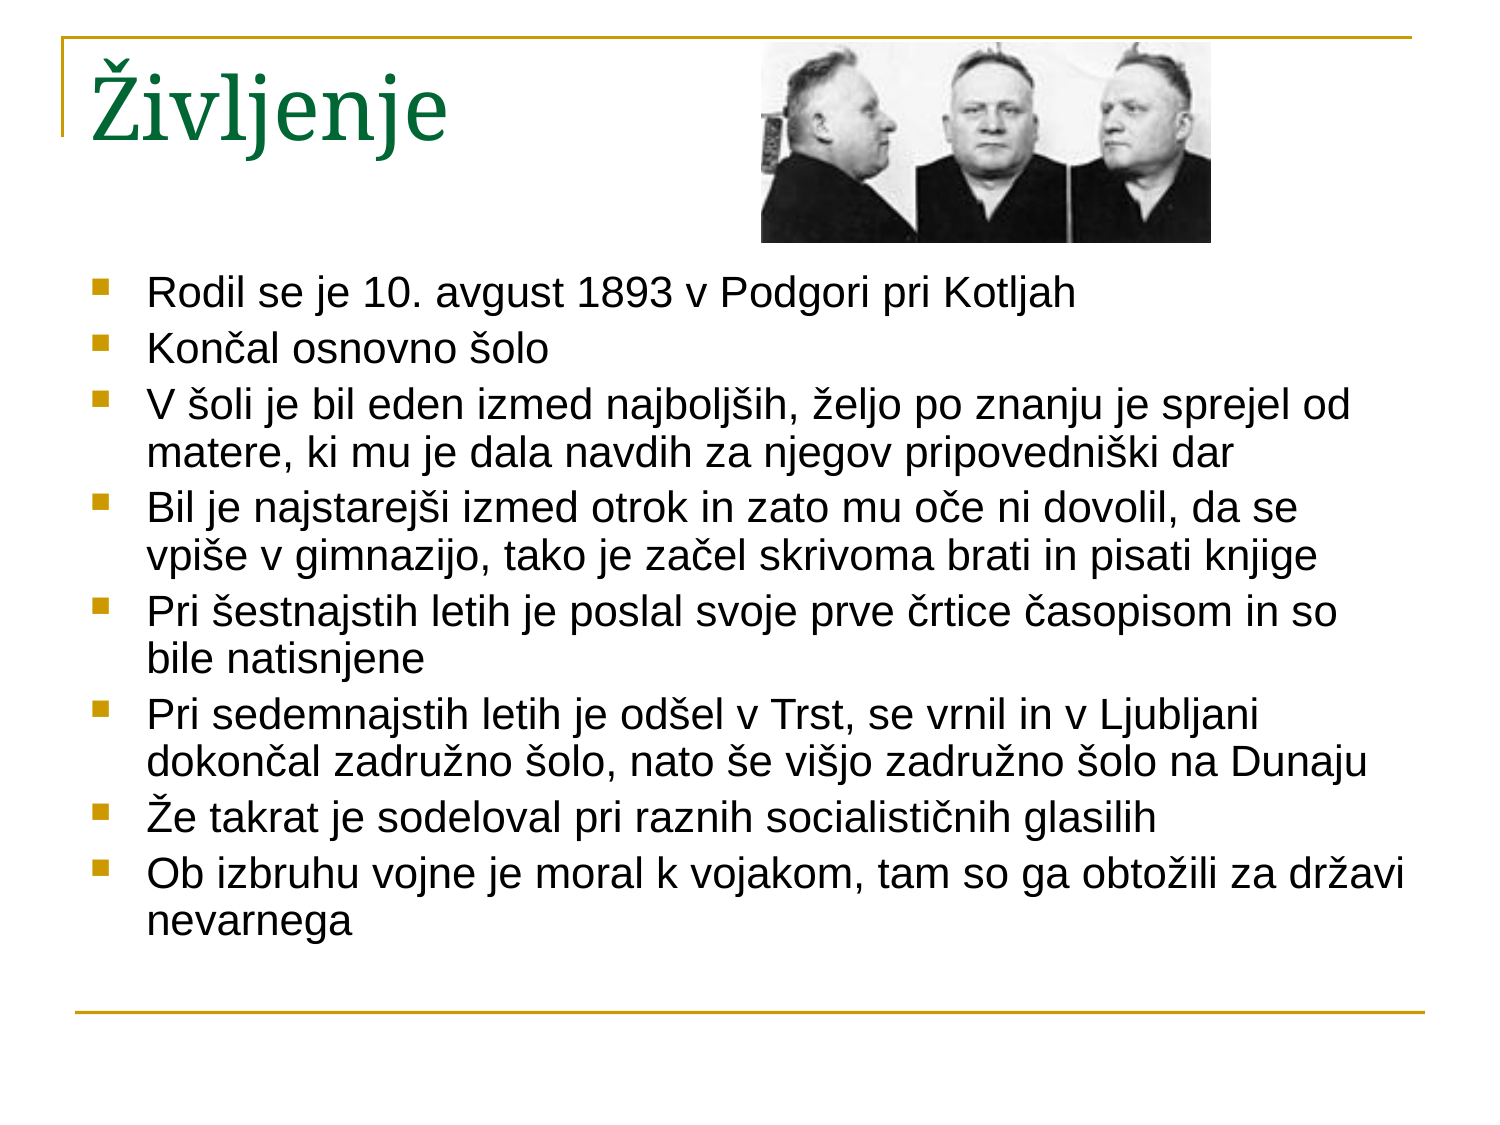

# Življenje
Rodil se je 10. avgust 1893 v Podgori pri Kotljah
Končal osnovno šolo
V šoli je bil eden izmed najboljših, željo po znanju je sprejel od matere, ki mu je dala navdih za njegov pripovedniški dar
Bil je najstarejši izmed otrok in zato mu oče ni dovolil, da se vpiše v gimnazijo, tako je začel skrivoma brati in pisati knjige
Pri šestnajstih letih je poslal svoje prve črtice časopisom in so bile natisnjene
Pri sedemnajstih letih je odšel v Trst, se vrnil in v Ljubljani dokončal zadružno šolo, nato še višjo zadružno šolo na Dunaju
Že takrat je sodeloval pri raznih socialističnih glasilih
Ob izbruhu vojne je moral k vojakom, tam so ga obtožili za državi nevarnega